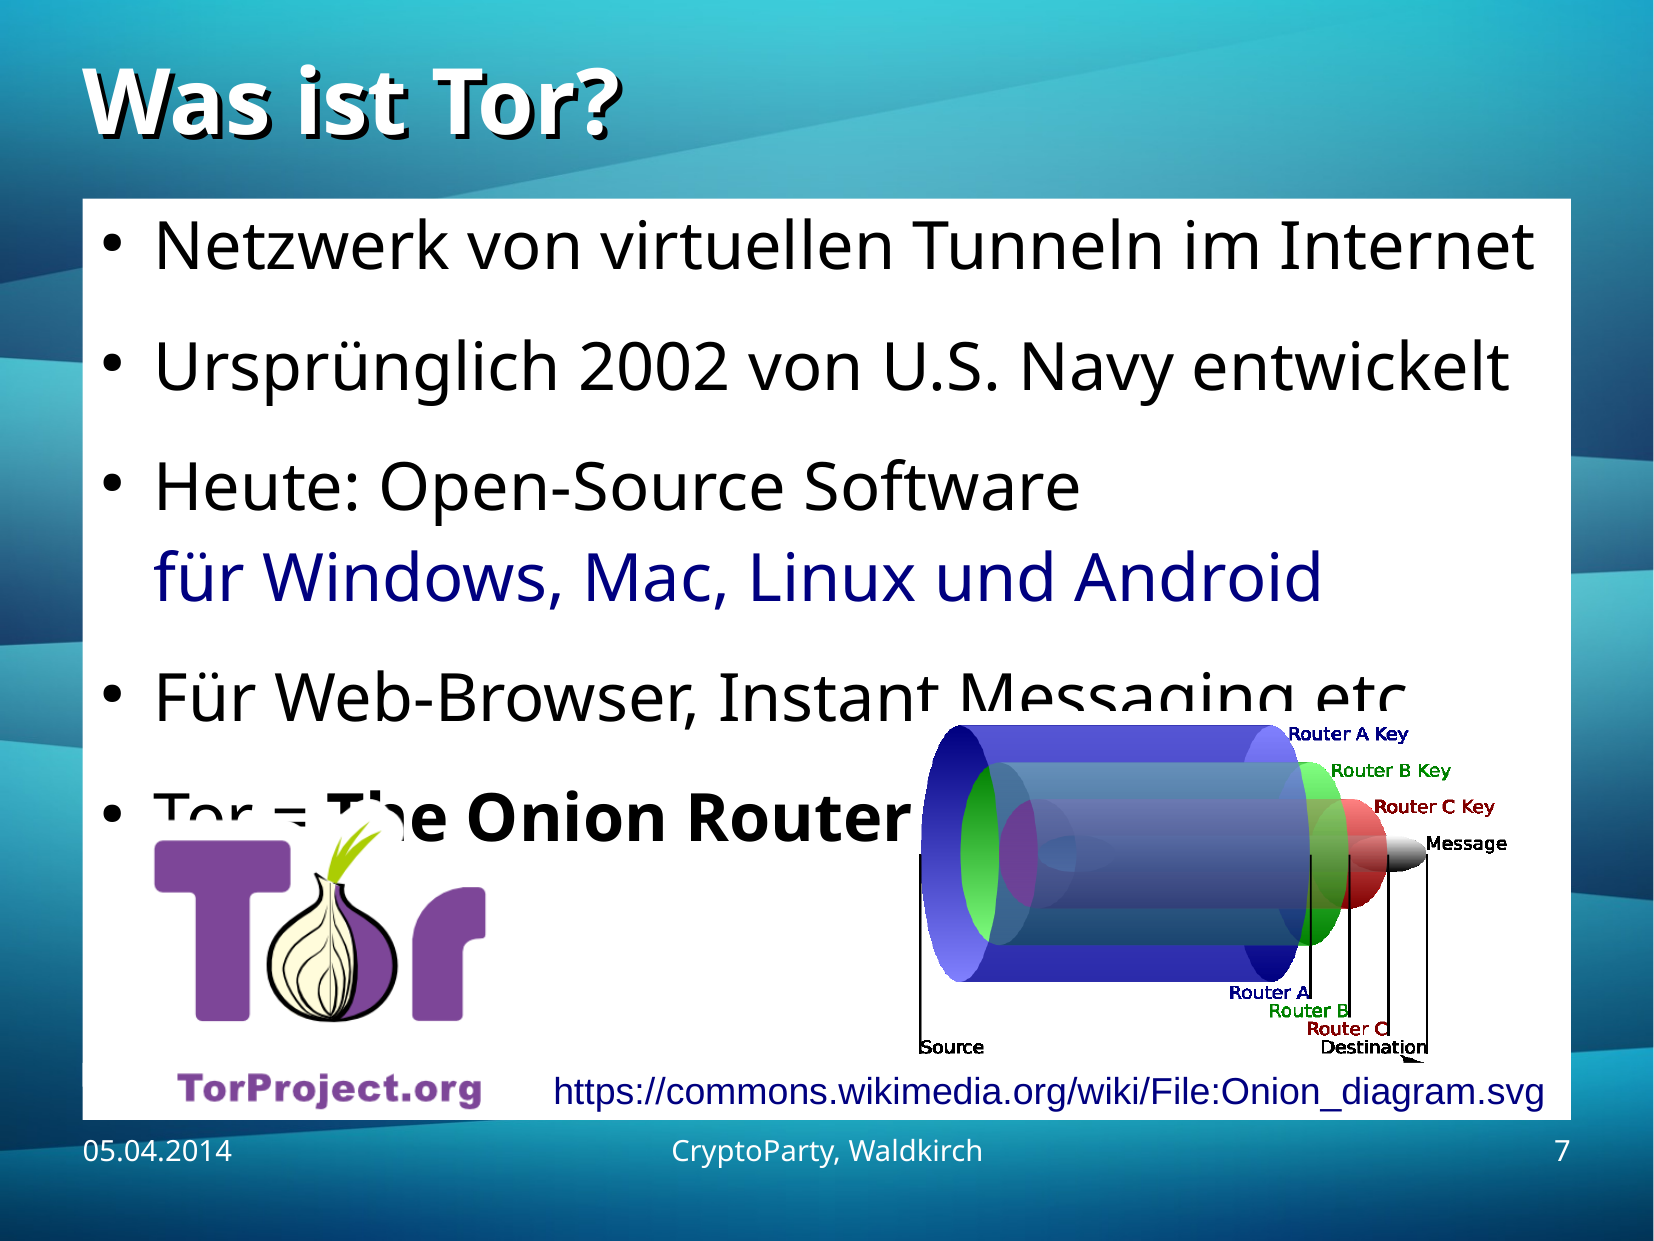

Was ist Tor?
# Netzwerk von virtuellen Tunneln im Internet
Ursprünglich 2002 von U.S. Navy entwickelt
Heute: Open-Source Software für Windows, Mac, Linux und Android
Für Web-Browser, Instant Messaging etc.
Tor = The Onion Router
https://commons.wikimedia.org/wiki/File:Onion_diagram.svg
05.04.2014
CryptoParty, Waldkirch
7